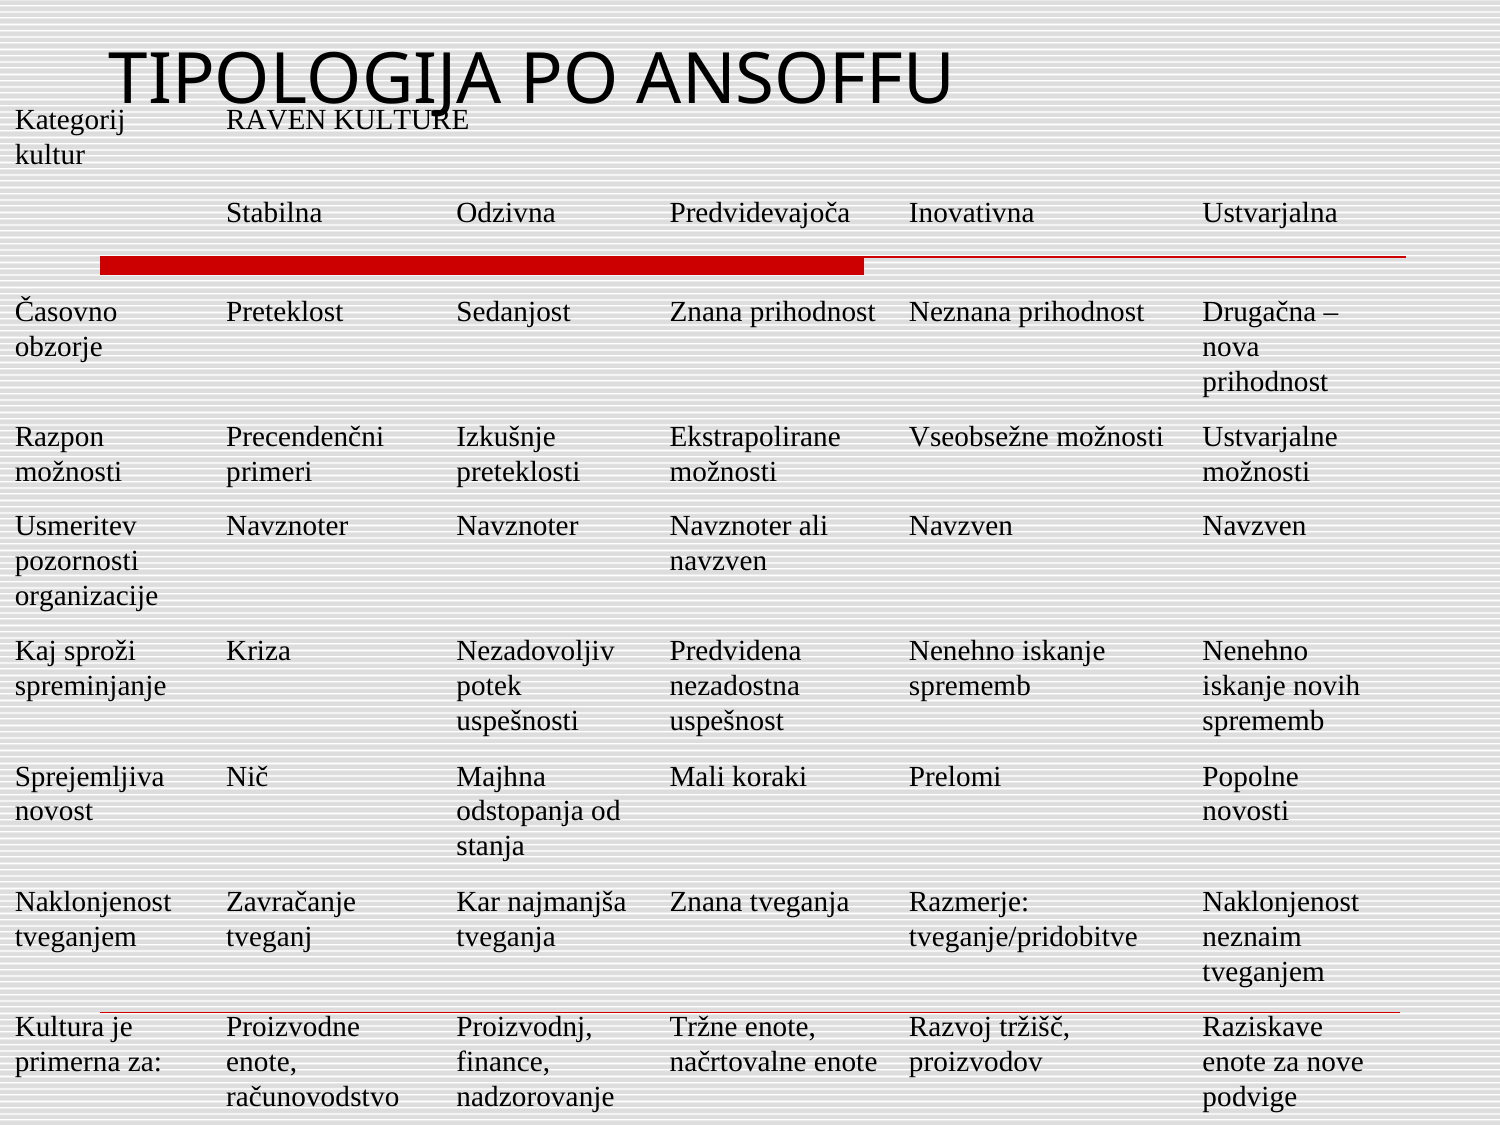

# TIPOLOGIJA PO ANSOFFU
| Kategorij kultur | RAVEN KULTURE | | | | |
| --- | --- | --- | --- | --- | --- |
| | Stabilna | Odzivna | Predvidevajoča | Inovativna | Ustvarjalna |
| Časovno obzorje | Preteklost | Sedanjost | Znana prihodnost | Neznana prihodnost | Drugačna – nova prihodnost |
| Razpon možnosti | Precendenčni primeri | Izkušnje preteklosti | Ekstrapolirane možnosti | Vseobsežne možnosti | Ustvarjalne možnosti |
| Usmeritev pozornosti organizacije | Navznoter | Navznoter | Navznoter ali navzven | Navzven | Navzven |
| Kaj sproži spreminjanje | Kriza | Nezadovoljiv potek uspešnosti | Predvidena nezadostna uspešnost | Nenehno iskanje sprememb | Nenehno iskanje novih sprememb |
| Sprejemljiva novost | Nič | Majhna odstopanja od stanja | Mali koraki | Prelomi | Popolne novosti |
| Naklonjenost tveganjem | Zavračanje tveganj | Kar najmanjša tveganja | Znana tveganja | Razmerje: tveganje/pridobitve | Naklonjenost neznaim tveganjem |
| Kultura je primerna za: | Proizvodne enote, računovodstvo | Proizvodnj, finance, nadzorovanje | Tržne enote, načrtovalne enote | Razvoj tržišč, proizvodov | Raziskave enote za nove podvige |